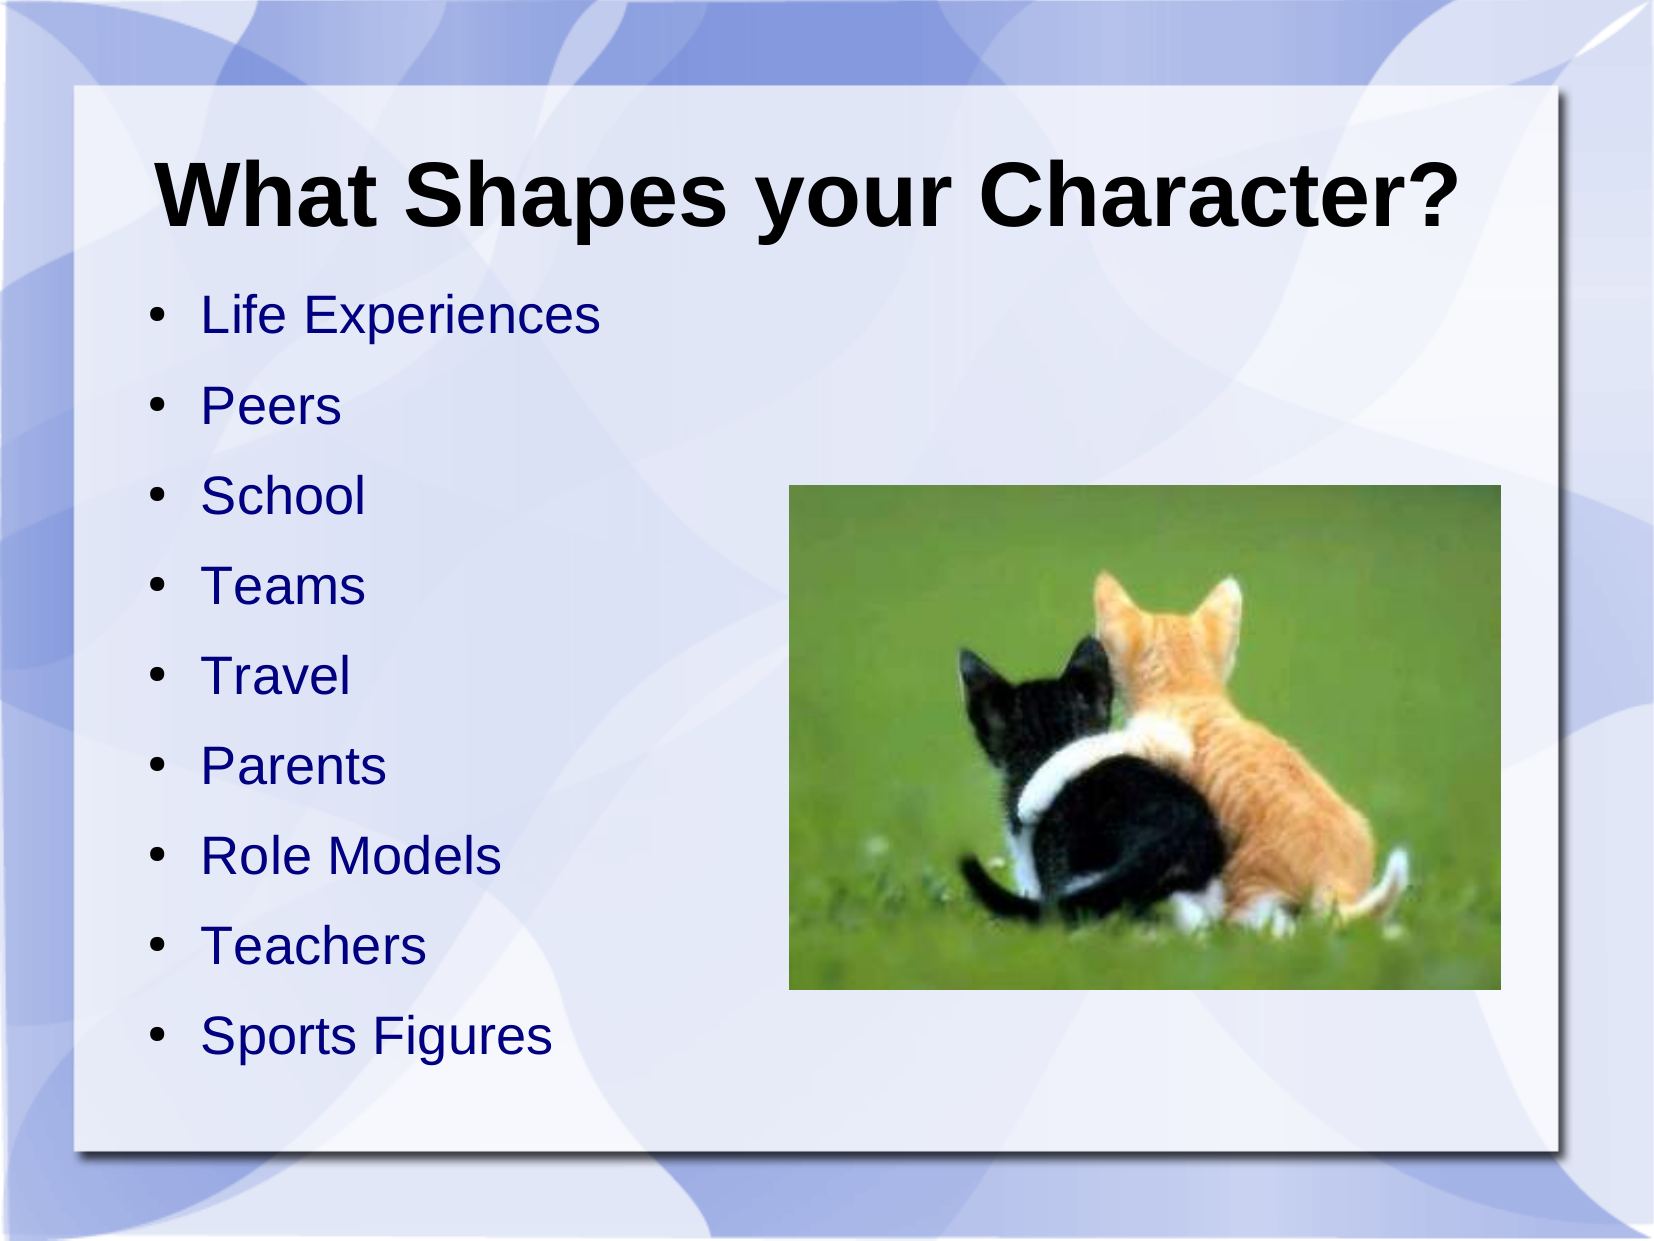

# What Shapes your Character?
Life Experiences
Peers
School
Teams
Travel
Parents
Role Models
Teachers
Sports Figures